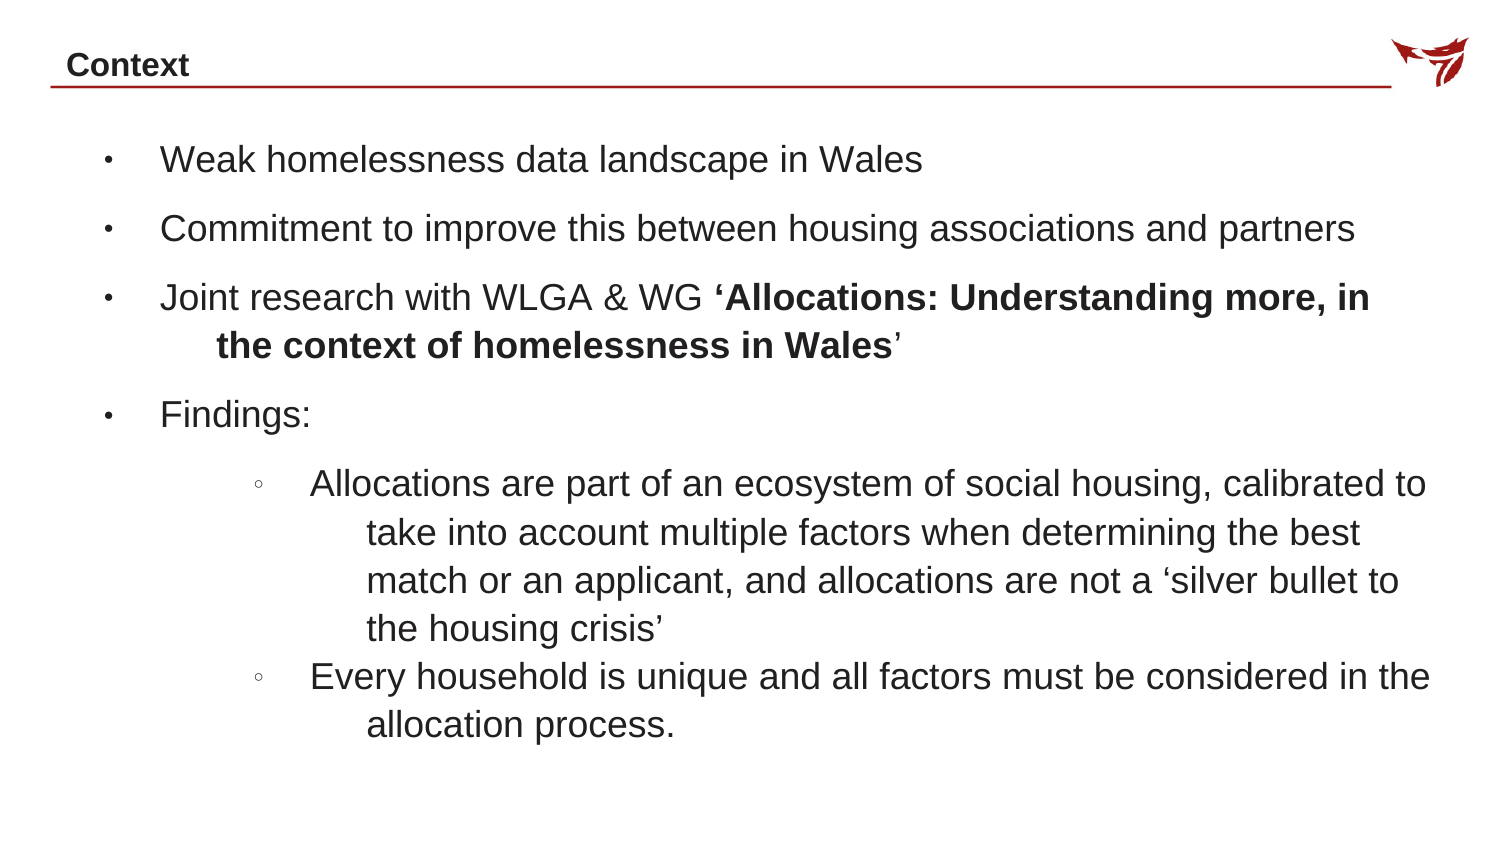

Context
# Weak homelessness data landscape in Wales
Commitment to improve this between housing associations and partners
Joint research with WLGA & WG ‘Allocations: Understanding more, in the context of homelessness in Wales’
Findings:
Allocations are part of an ecosystem of social housing, calibrated to take into account multiple factors when determining the best match or an applicant, and allocations are not a ‘silver bullet to the housing crisis’
Every household is unique and all factors must be considered in the allocation process.